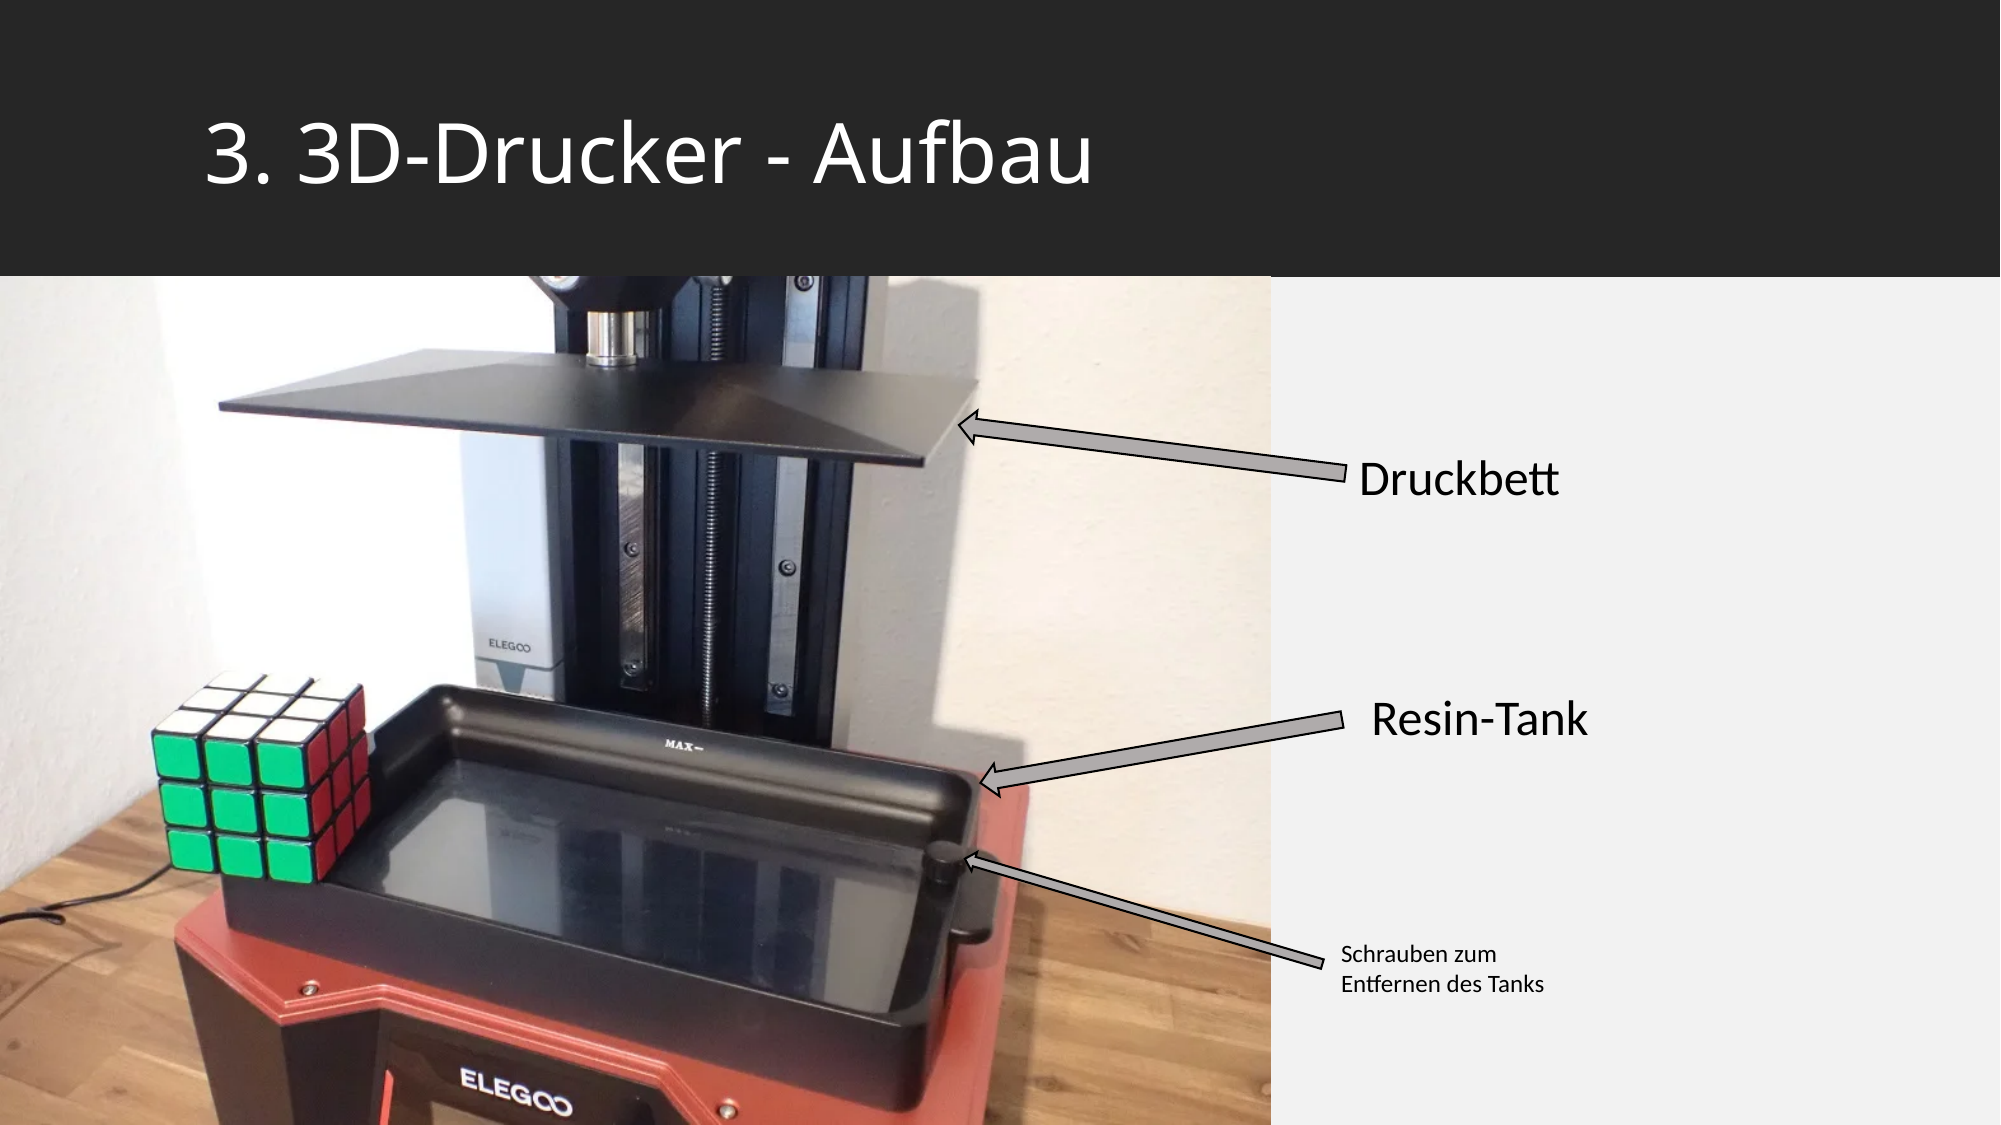

# 3. 3D-Drucker - Aufbau
Druckbett
Resin-Tank
Schrauben zum Entfernen des Tanks